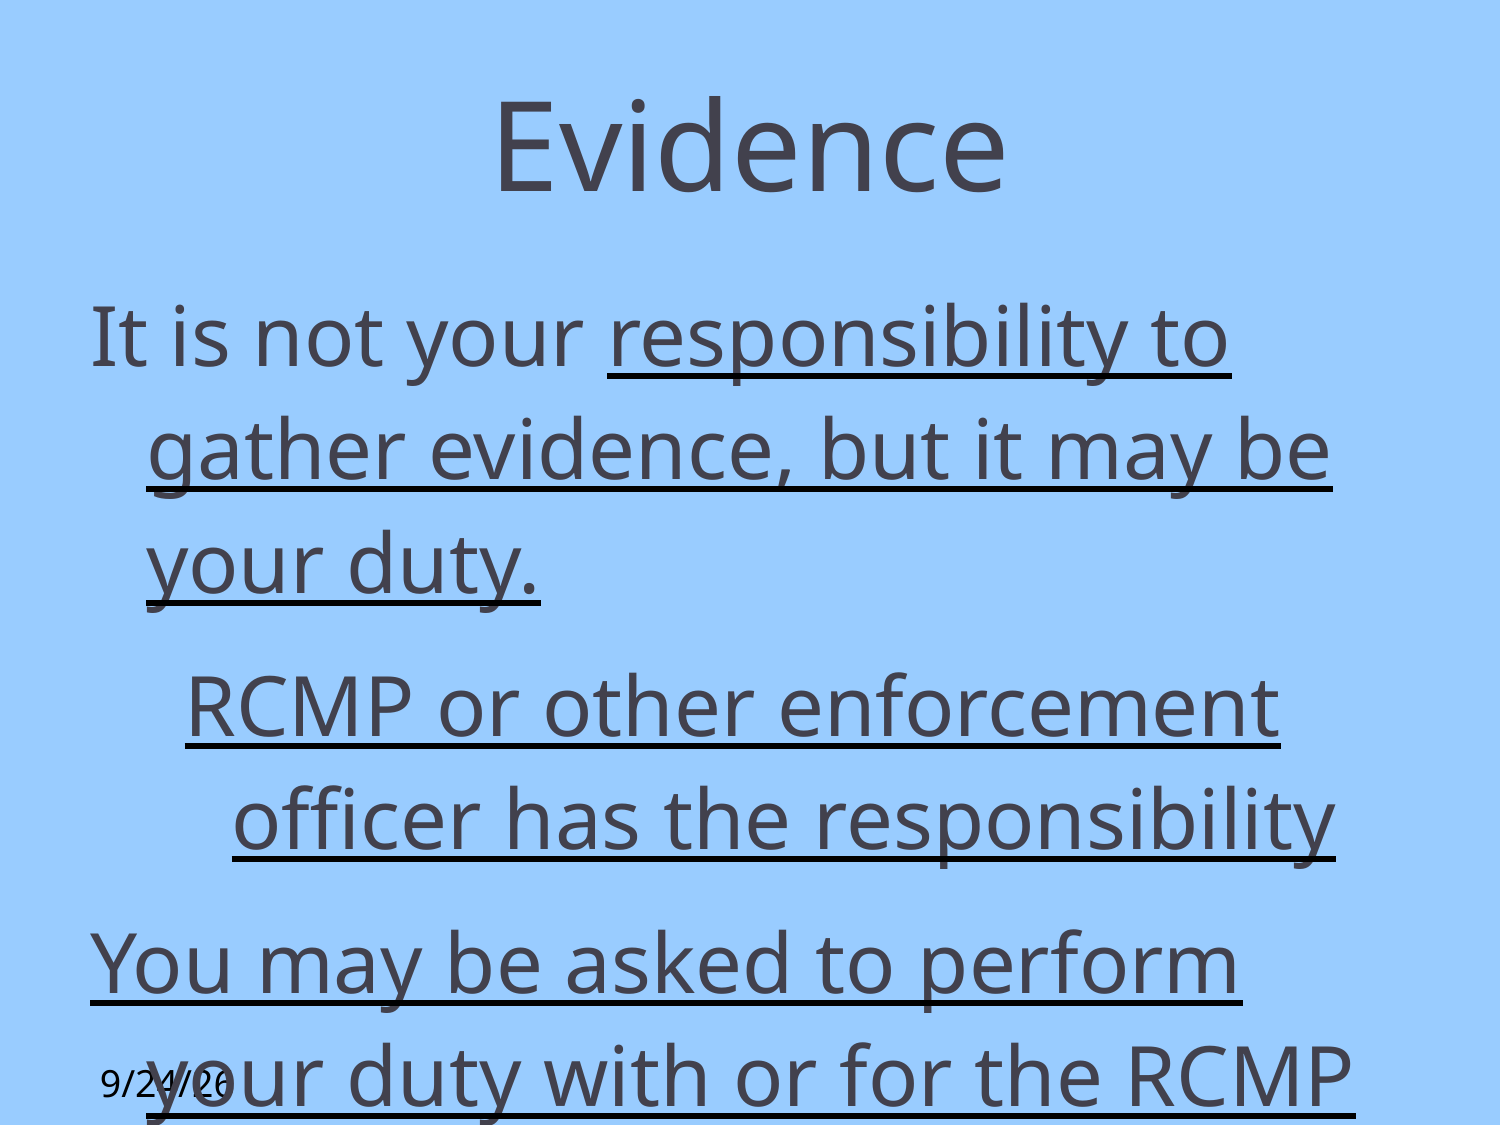

# Evidence
It is not your responsibility to gather evidence, but it may be your duty.
RCMP or other enforcement officer has the responsibility
You may be asked to perform your duty with or for the RCMP
follow instruction of the RCMP
if no instruction given, ask!